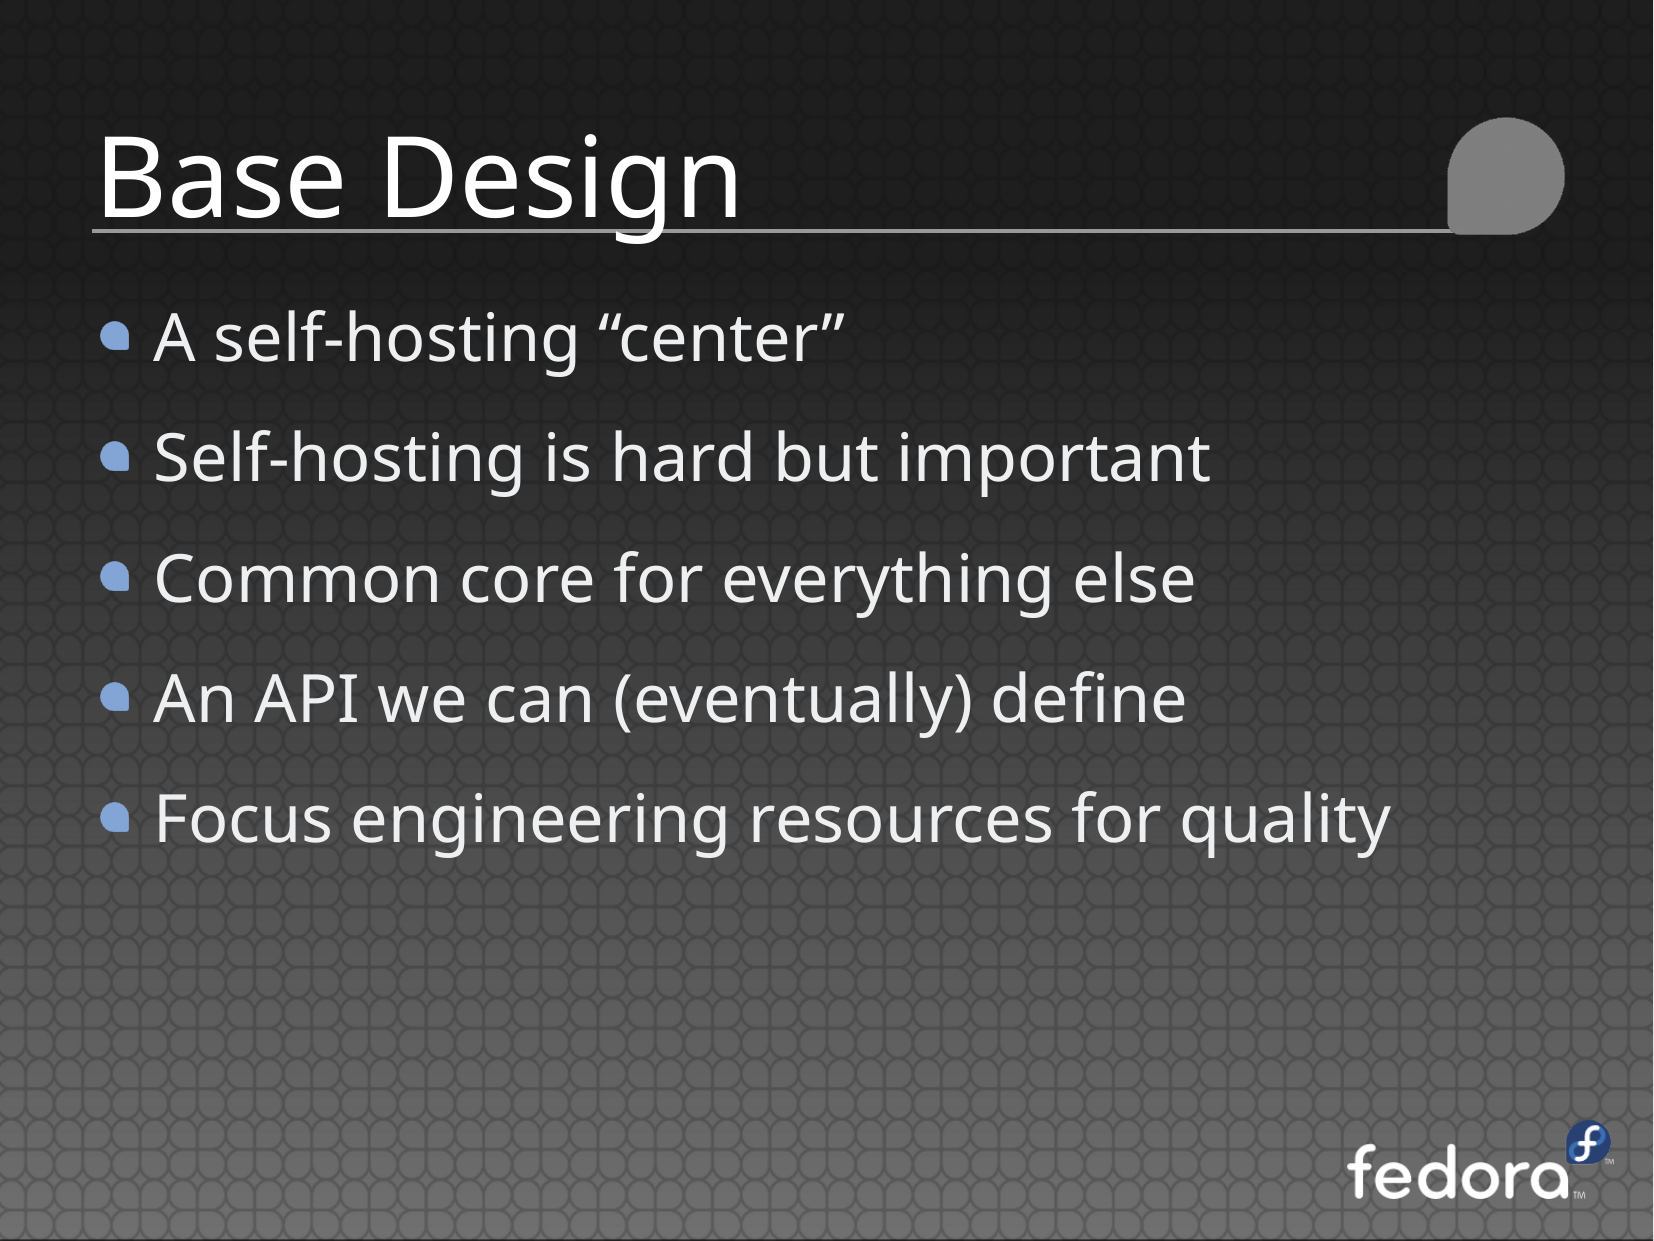

Base Design
# A self-hosting “center”
Self-hosting is hard but important
Common core for everything else
An API we can (eventually) define
Focus engineering resources for quality